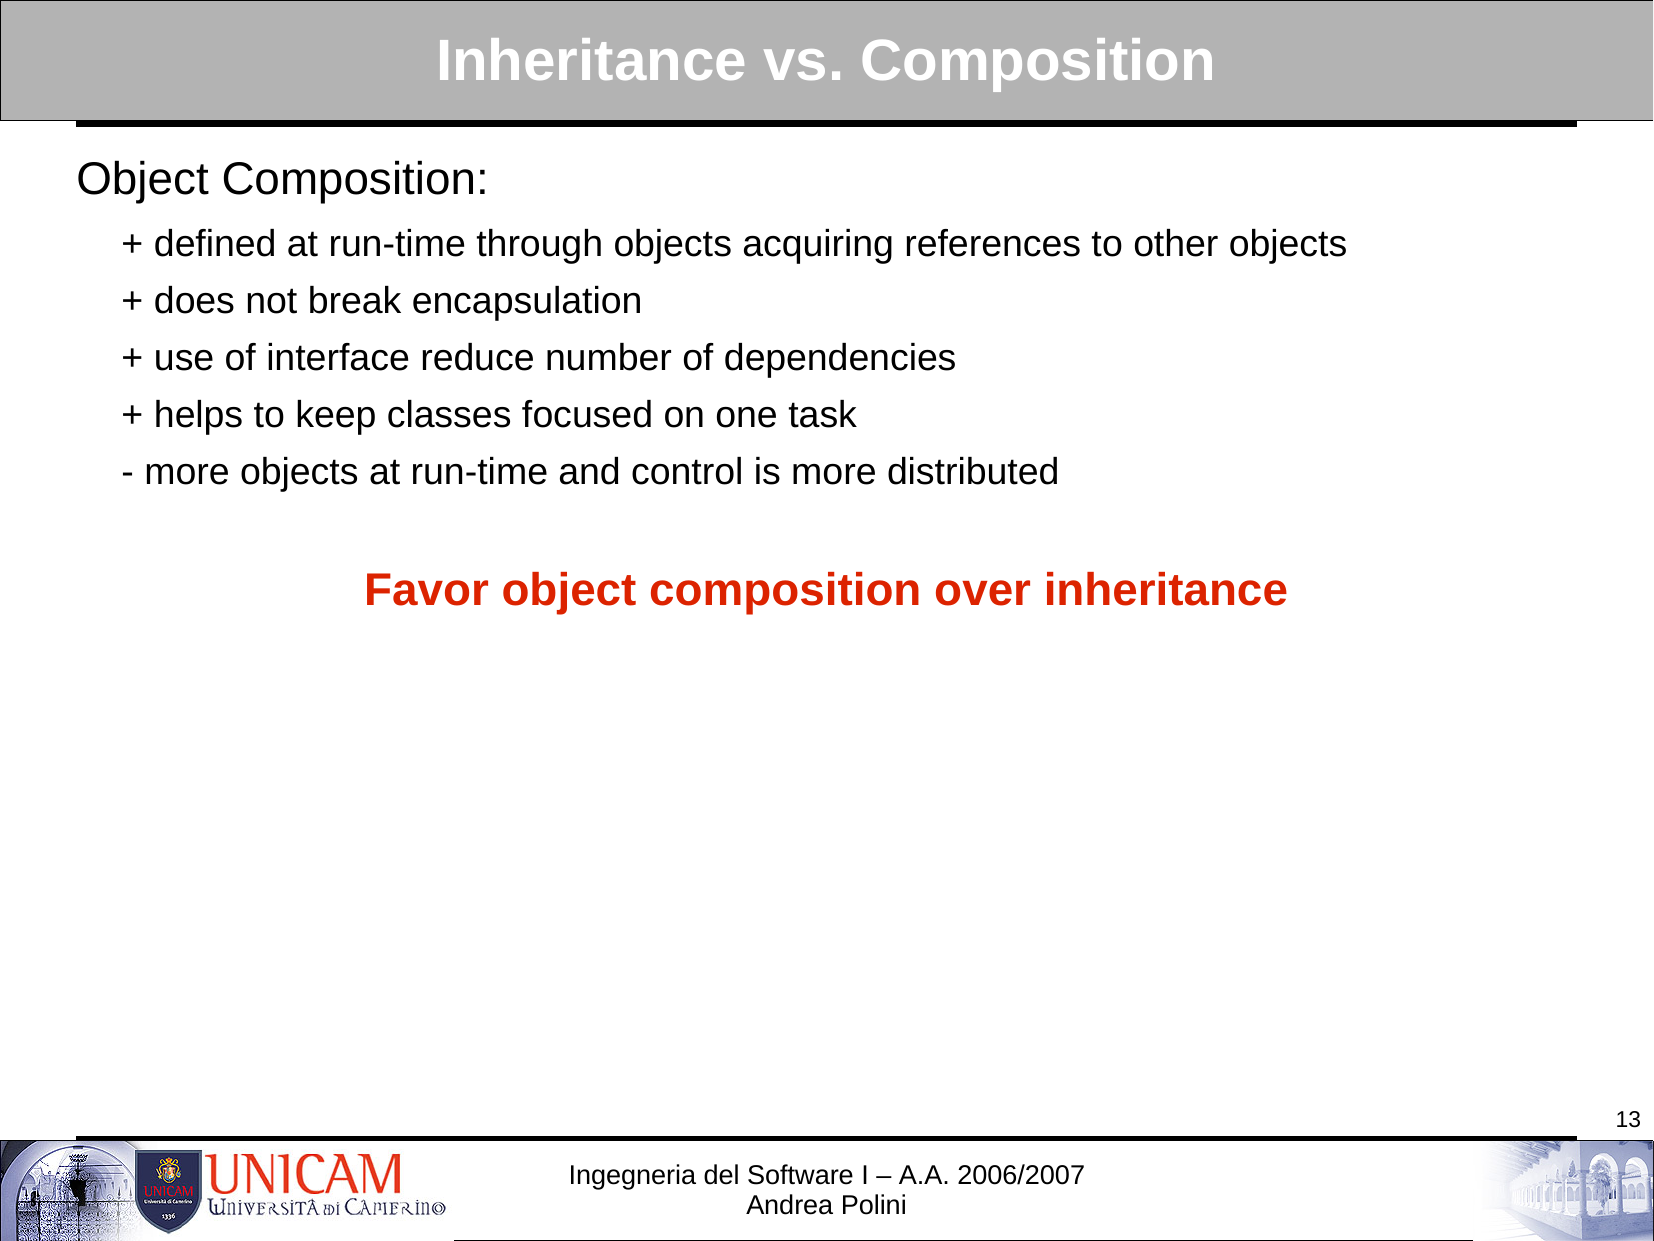

# Inheritance vs. Composition
Object Composition:
+ defined at run-time through objects acquiring references to other objects
+ does not break encapsulation
+ use of interface reduce number of dependencies
+ helps to keep classes focused on one task
- more objects at run-time and control is more distributed
Favor object composition over inheritance
13